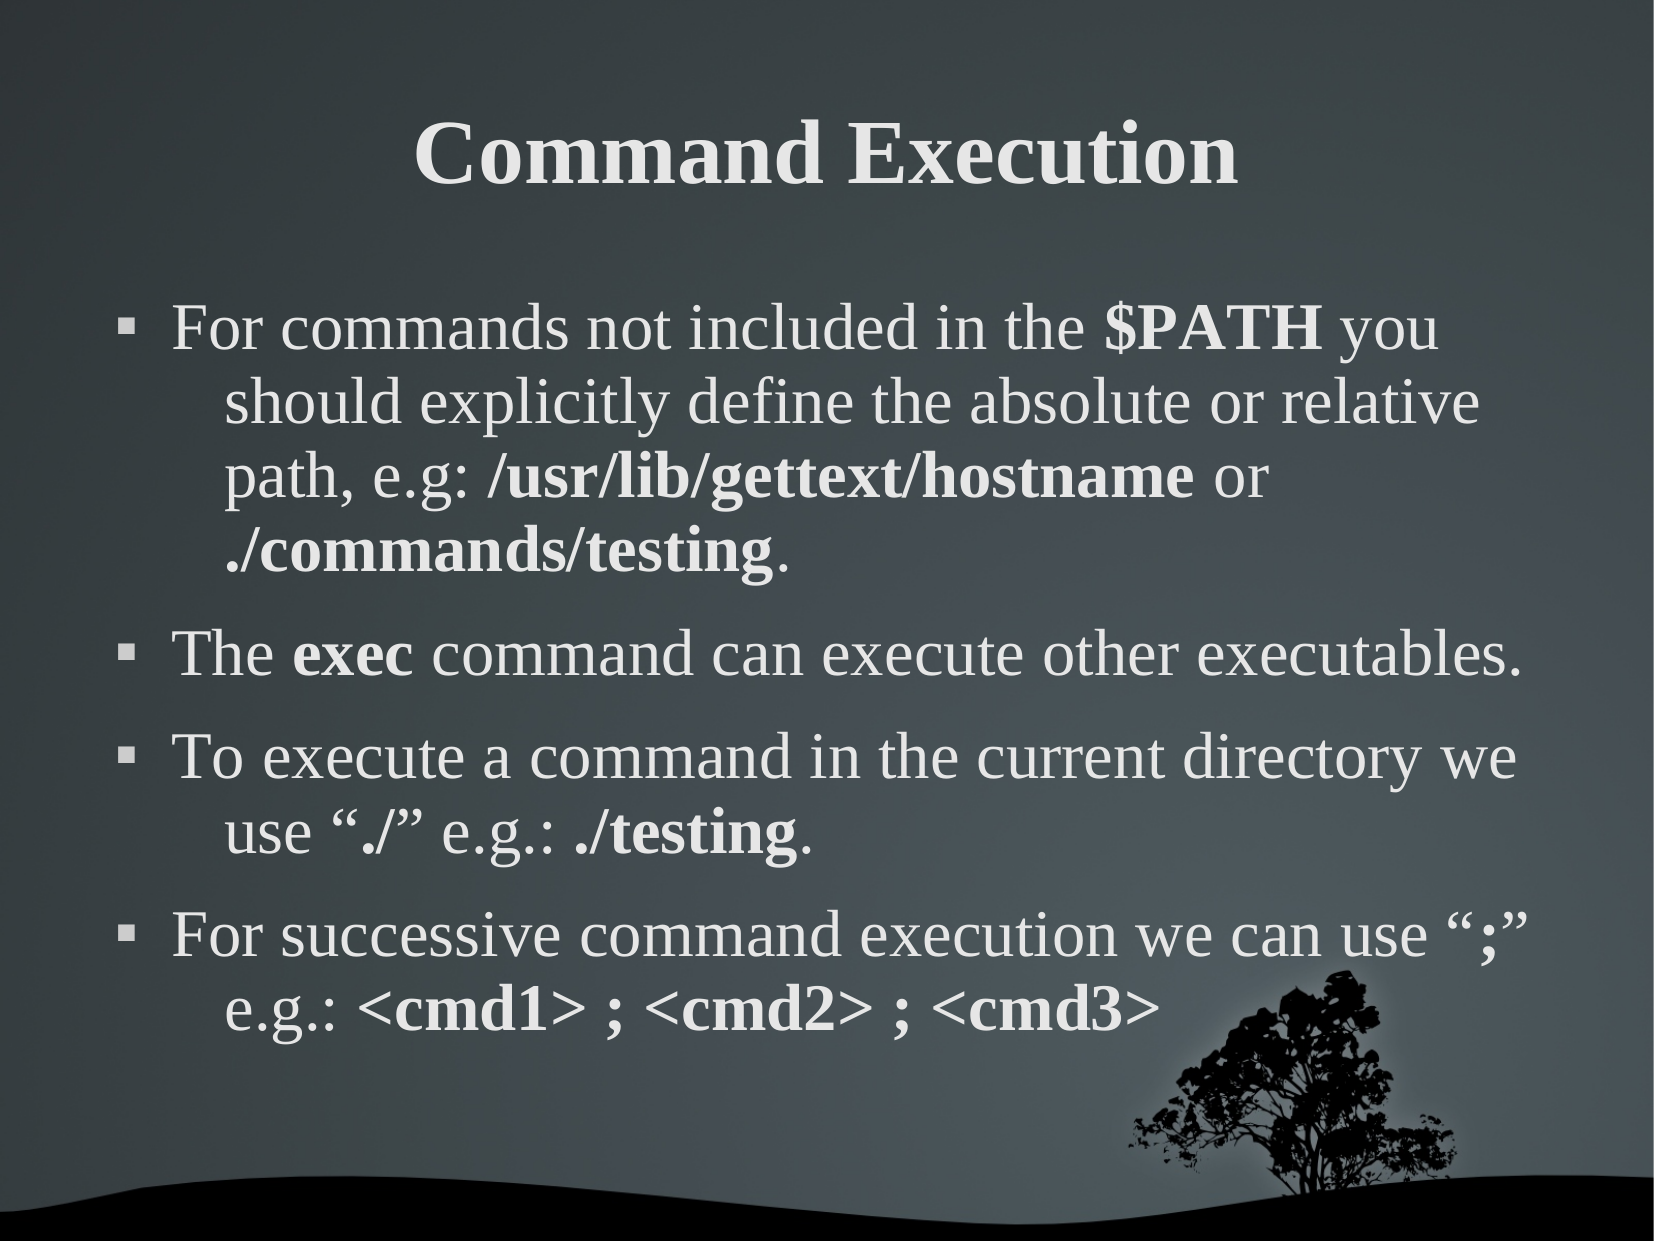

Command Execution
# For commands not included in the $PATH you should explicitly define the absolute or relative path, e.g: /usr/lib/gettext/hostname or ./commands/testing.
The exec command can execute other executables.
To execute a command in the current directory we use “./” e.g.: ./testing.
For successive command execution we can use “;” e.g.: <cmd1> ; <cmd2> ; <cmd3>